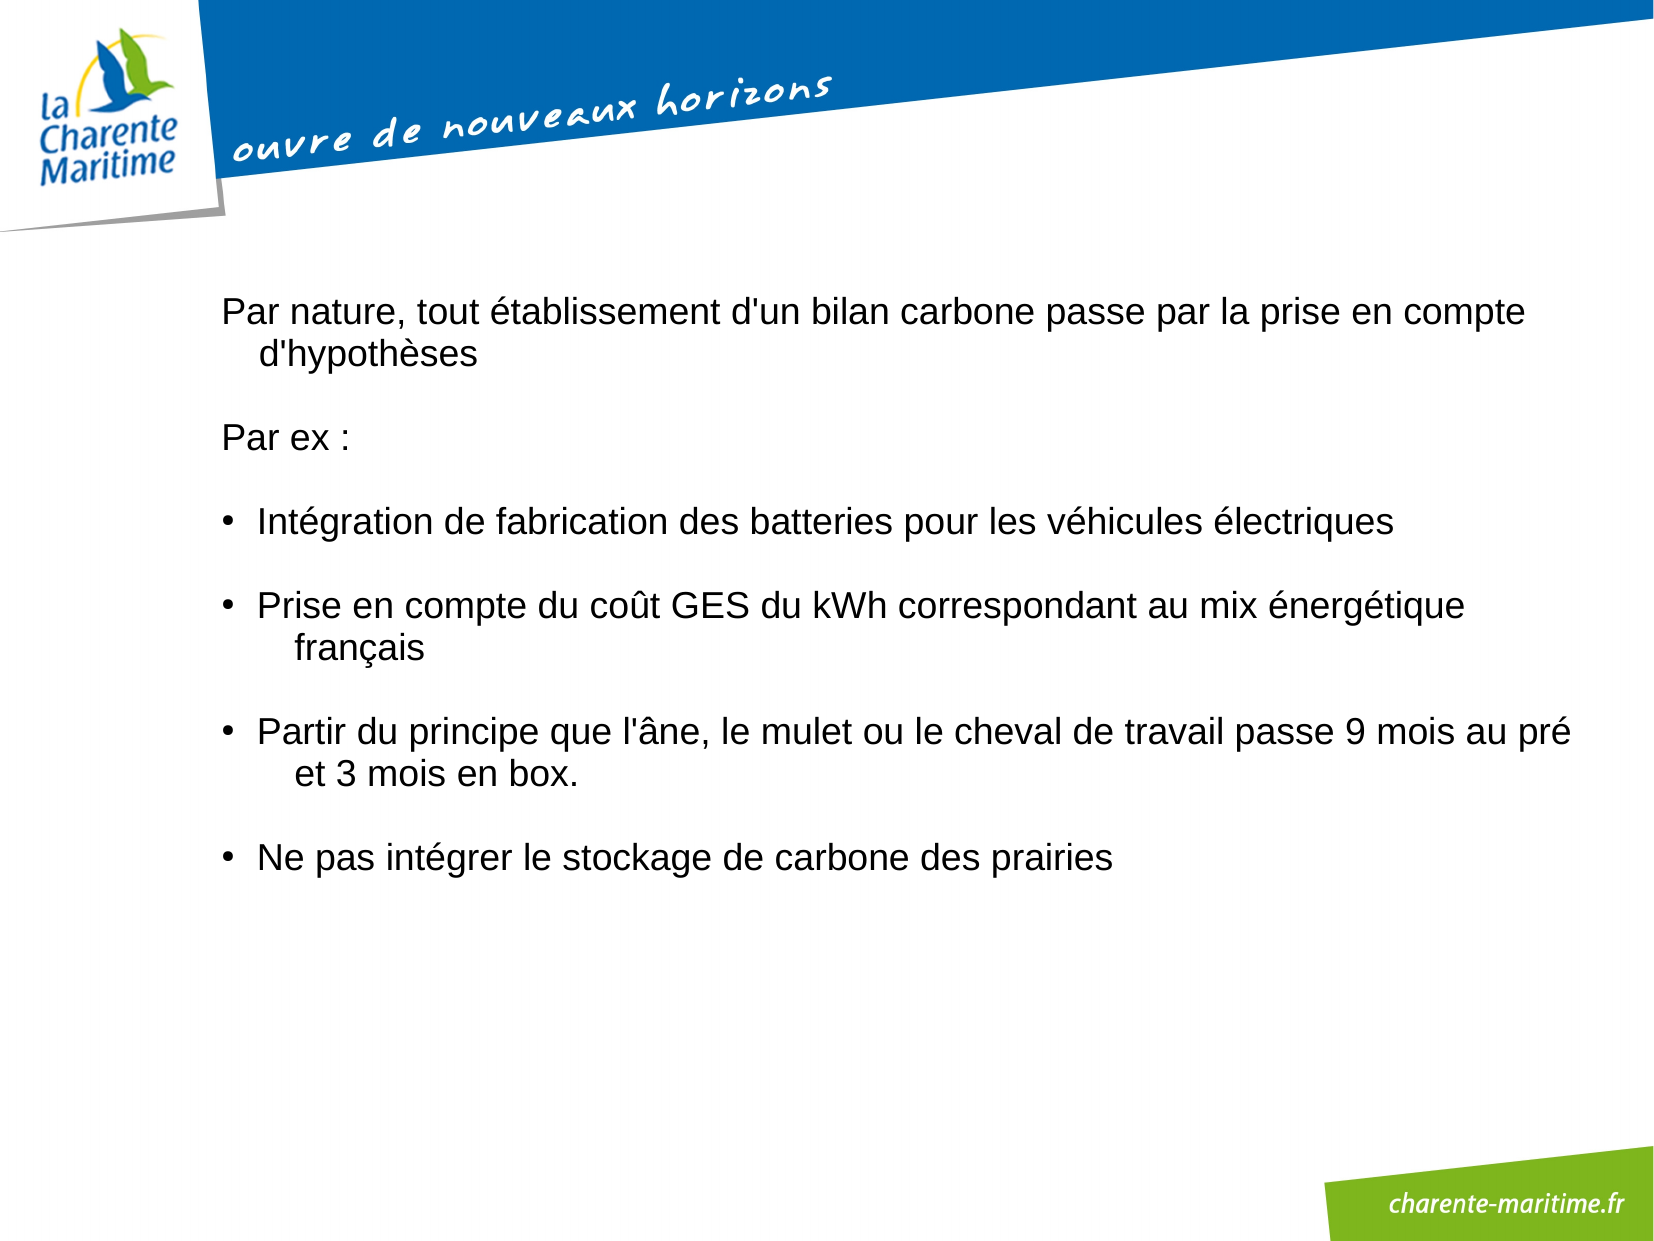

Par nature, tout établissement d'un bilan carbone passe par la prise en compte d'hypothèses
Par ex :
Intégration de fabrication des batteries pour les véhicules électriques
Prise en compte du coût GES du kWh correspondant au mix énergétique français
Partir du principe que l'âne, le mulet ou le cheval de travail passe 9 mois au pré et 3 mois en box.
Ne pas intégrer le stockage de carbone des prairies
6